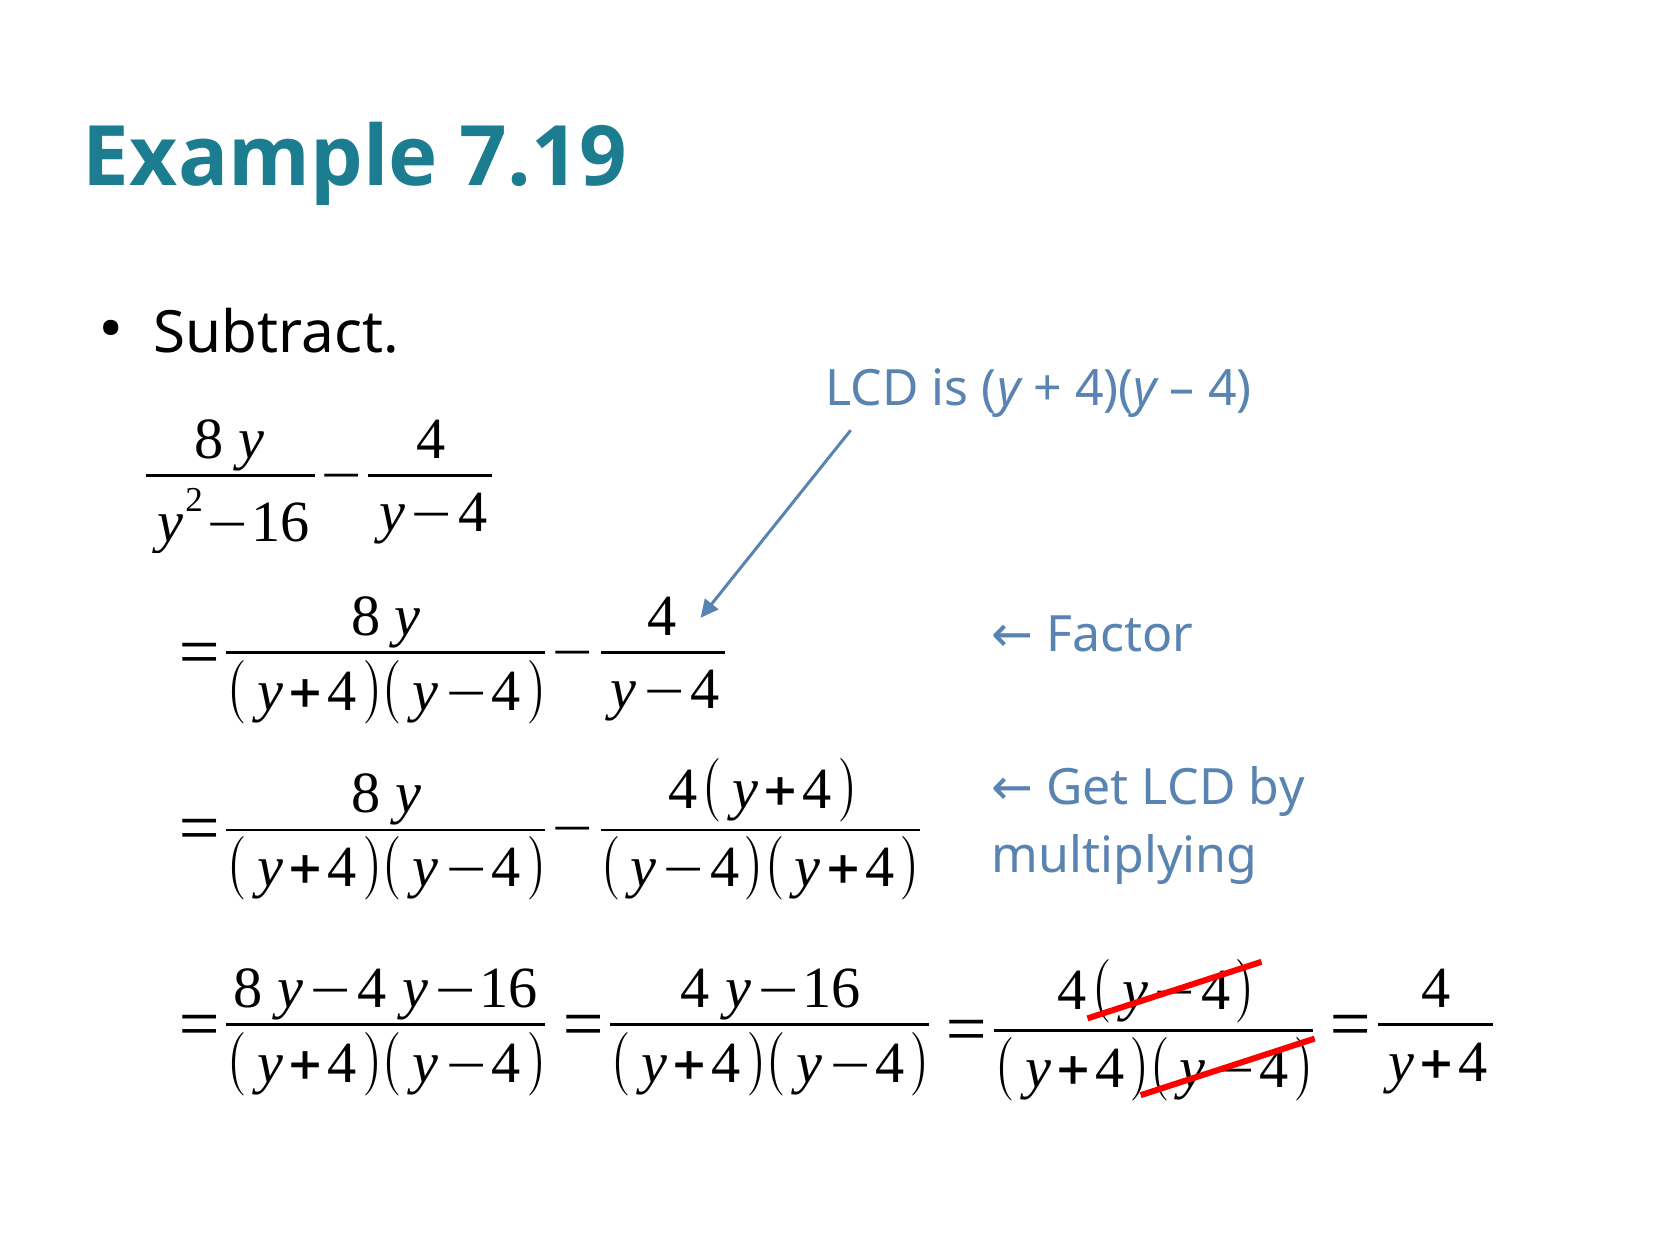

# Example 7.19
Subtract.
LCD is (y + 4)(y – 4)
← Factor
← Get LCD by multiplying